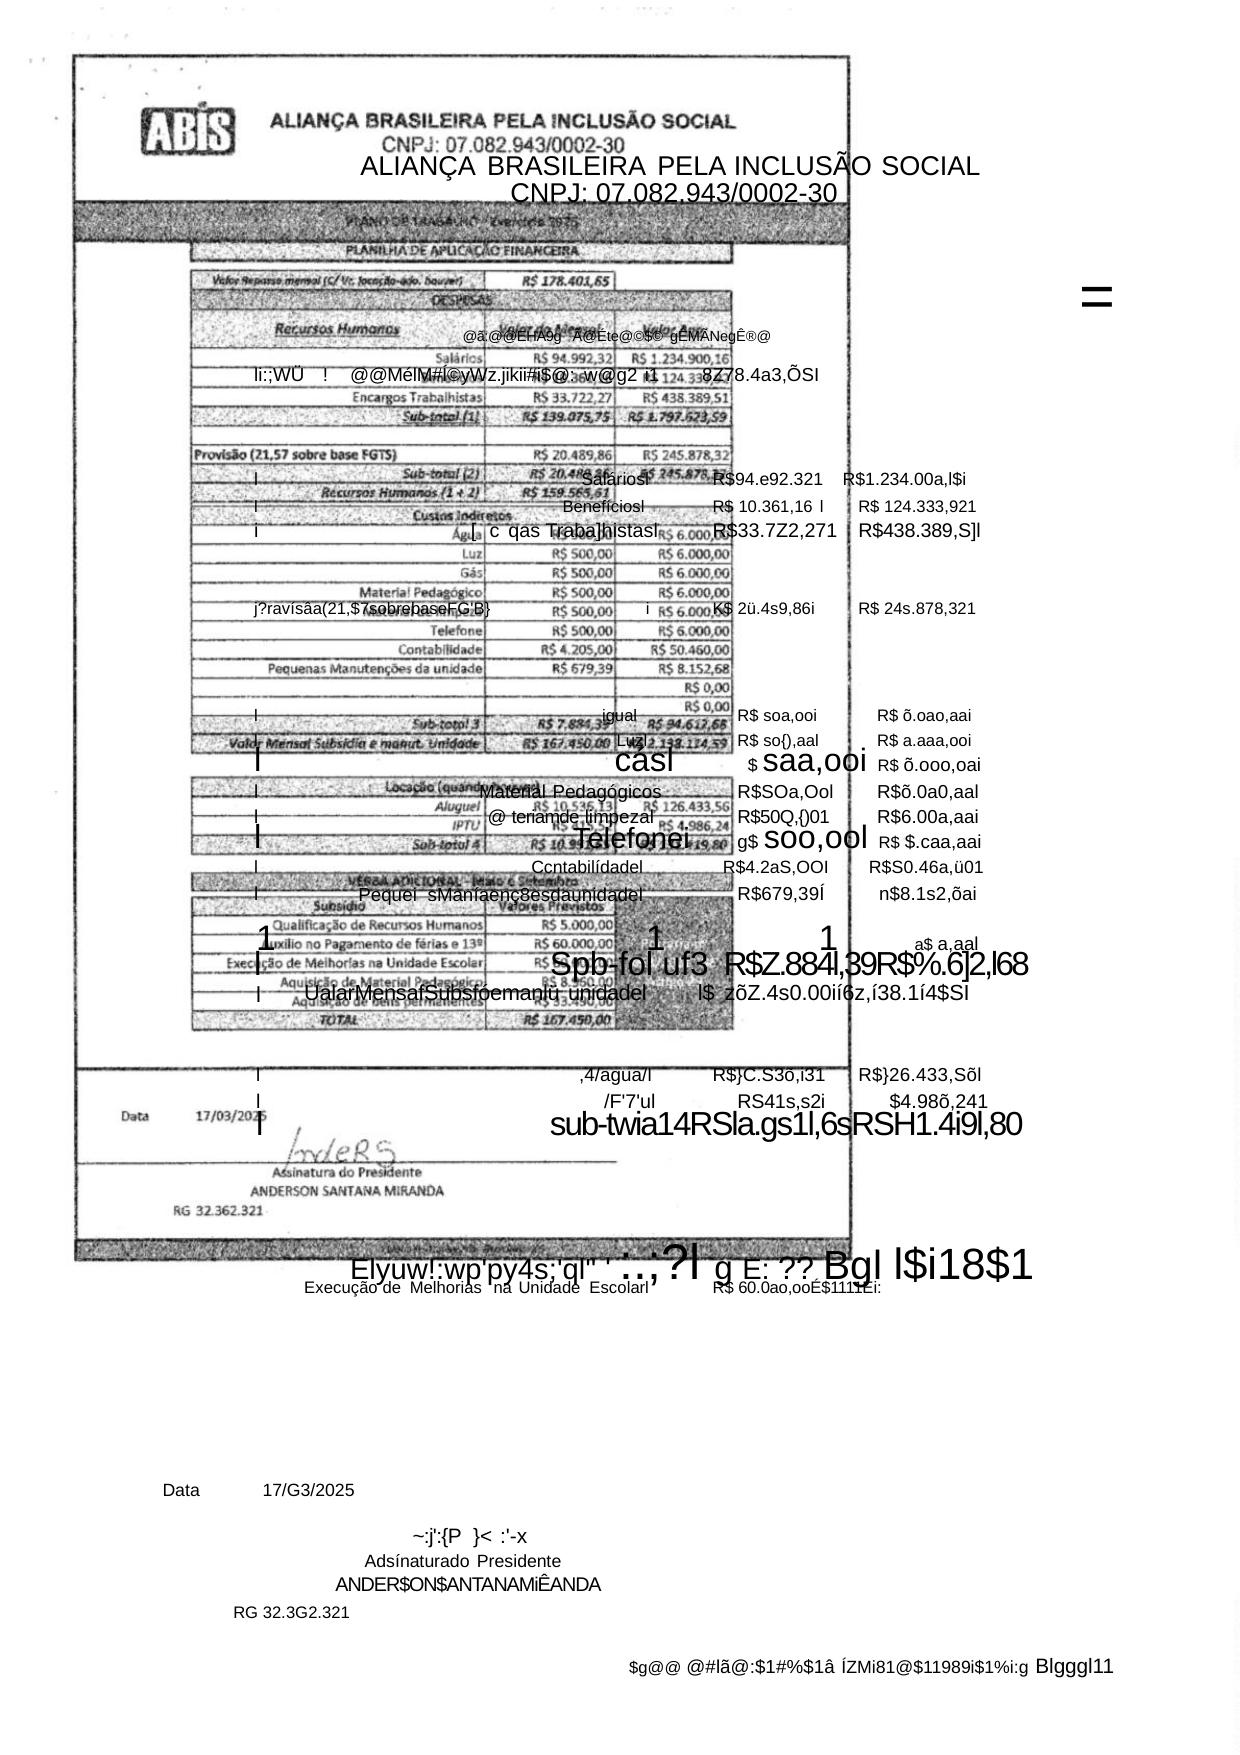

ALIANÇA BRASILEIRA PELA INCLUSÃO SOCIAL
CNPJ: 07.082.943/0002-30
=
@ã:@@EHA9g Ã@Éte@©$© gÊMÃNegÊ®@
li:;WÜ
!
@@MélM#Í©yWz.jikii#i$@: w@g2 i1
8Z78.4a3,ÕSI
l
l
i
Saláriosl
Benefíciosl
[ c qas Traba]histasl
R$94.e92.321 R$1.234.00a,l$i
R$ 10.361,16 l
R$ 124.333,921
R$33.7Z2,271 R$438.389,S]l
j?ravísâa(21,$7sobrebaseFG'B}
i
K$ 2ü.4s9,86i
R$ 24s.878,321
l
l
igual
Luzl
R$ soa,ooi
R$ so{),aal
R$ õ.oao,aai
R$ a.aaa,ooi
l
l
cásl
Material Pedagógicos
@ teriamde limpezal
$ saa,ooi R$ õ.ooo,oai
R$SOa,Ool
R$50Q,{)01
R$õ.0a0,aal
R$6.00a,aai
l
l
l
g$ soo,ool R$ $.caa,aai
Telefonei
Ccntabilídadel
Pequei sManíaenç8esdaunidadel
R$4.2aS,OOI
R$S0.46a,ü01
l
R$679,39Í
n$8.1s2,õai
1
1
1
a$ a,aal
l
l
Spb-fol uf3 R$Z.884l,39R$%.6]2,l68
UalarMensafSubsfóemanlü unidadel
l$ zõZ.4s0.00ií6z,í38.1í4$SI
l
l
,4/agua/l
/F'7'ul
R$}C.S3õ,i31
RS41s,s2i
R$}26.433,Sõl
$4.98õ,241
l
sub-twia14RSla.gs1l,6sRSH1.4i9l,80
Elyuw!:wp'py4s;'ql'' ' :.;?l g E: ?? Bgl l$i18$1
Execução de Melhorias na Unidade Escolarl
R$ 60.0ao,ooÉ$1111Ei:
Data
17/G3/2025
~:j':{P }< :'-x
Adsínaturado Presidente
ANDER$ON$ANTANAMiÊANDA
RG 32.3G2.321
$g@@ @#lã@:$1#%$1â ÍZMi81@$11989i$1%i:g Blgggl11